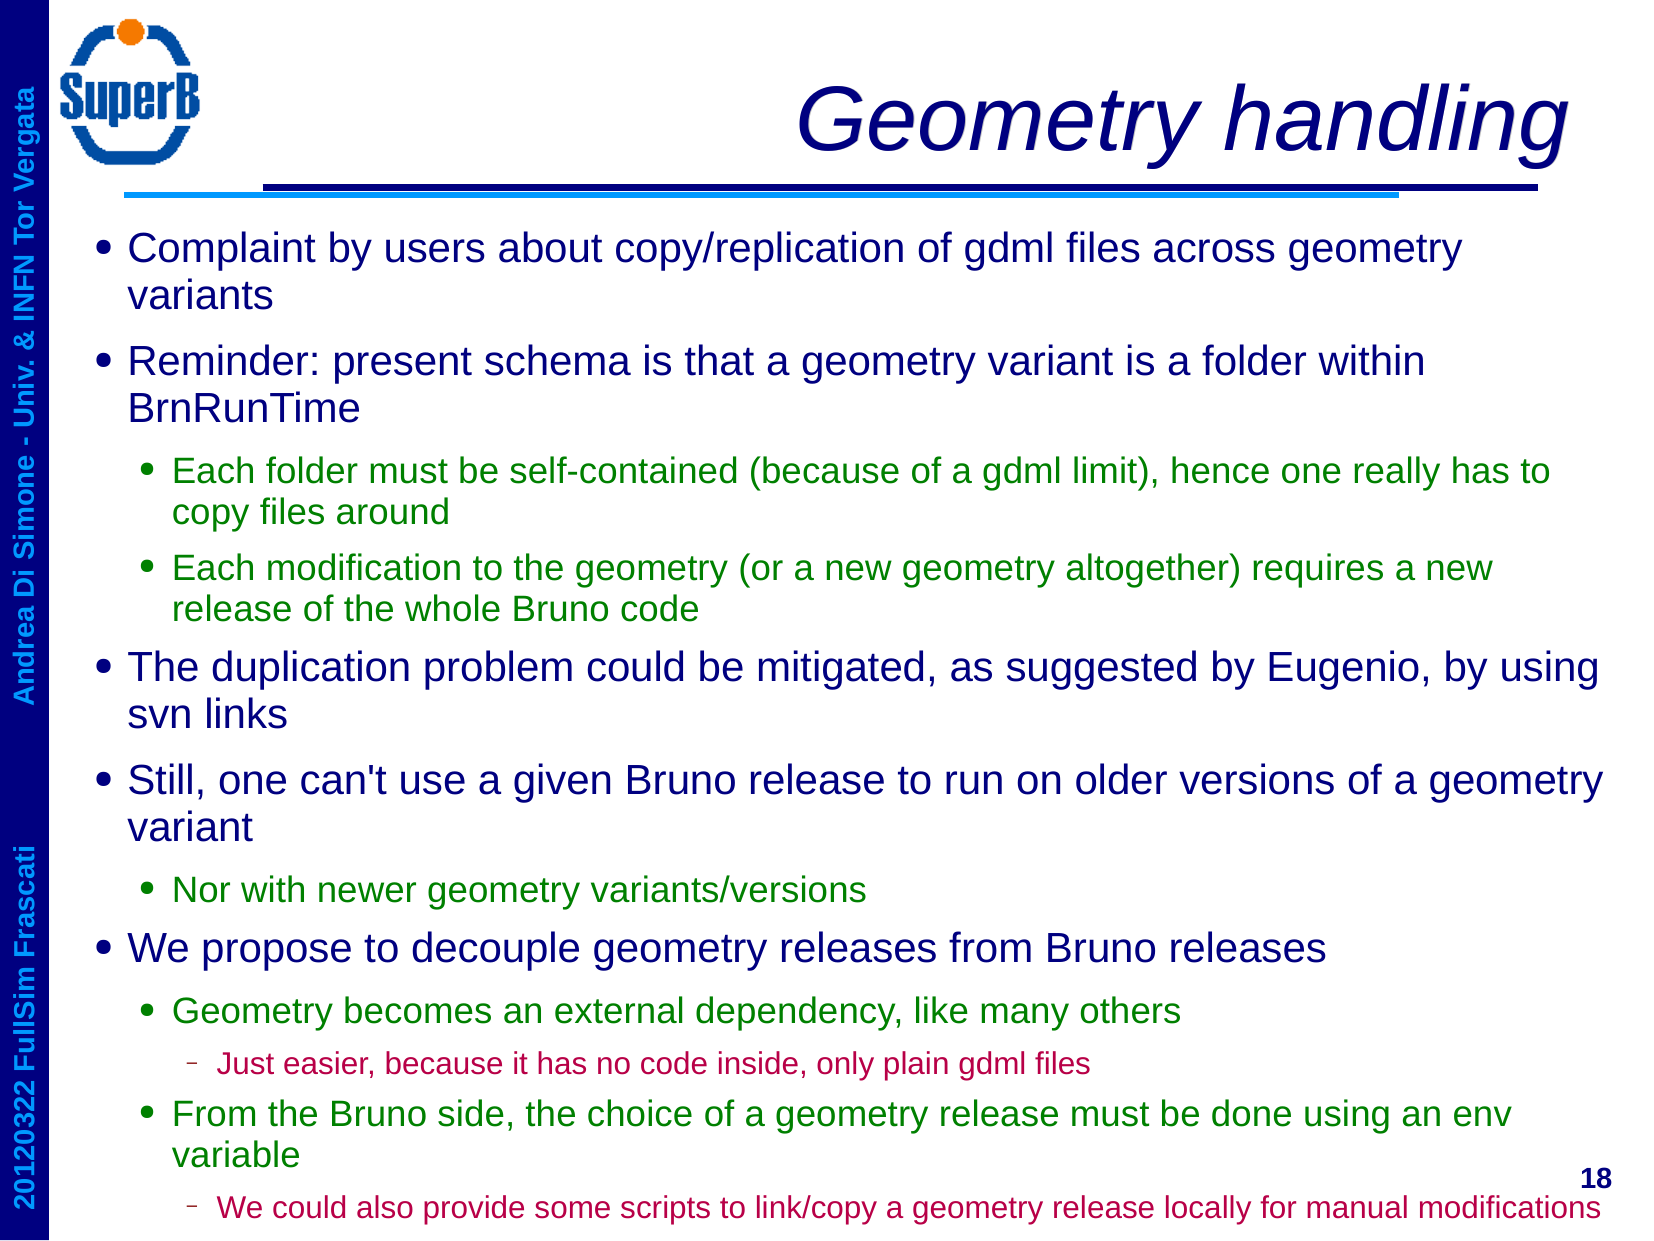

# Geometry handling
Complaint by users about copy/replication of gdml files across geometry variants
Reminder: present schema is that a geometry variant is a folder within BrnRunTime
Each folder must be self-contained (because of a gdml limit), hence one really has to copy files around
Each modification to the geometry (or a new geometry altogether) requires a new release of the whole Bruno code
The duplication problem could be mitigated, as suggested by Eugenio, by using svn links
Still, one can't use a given Bruno release to run on older versions of a geometry variant
Nor with newer geometry variants/versions
We propose to decouple geometry releases from Bruno releases
Geometry becomes an external dependency, like many others
Just easier, because it has no code inside, only plain gdml files
From the Bruno side, the choice of a geometry release must be done using an env variable
We could also provide some scripts to link/copy a geometry release locally for manual modifications
In this context, each geometry variant_version becomes a new geometry release
A sensible numbering/naming scheme can be agreed upon
Interaction with the release-building team lead to an agreement for a first simplified implementation, where svn tags are used as releases, and the production system takes care of assembling the correct runtime before submitting the jobs
Andrea Di Simone - Univ. & INFN Tor Vergata
20120322 FullSim Frascati
18